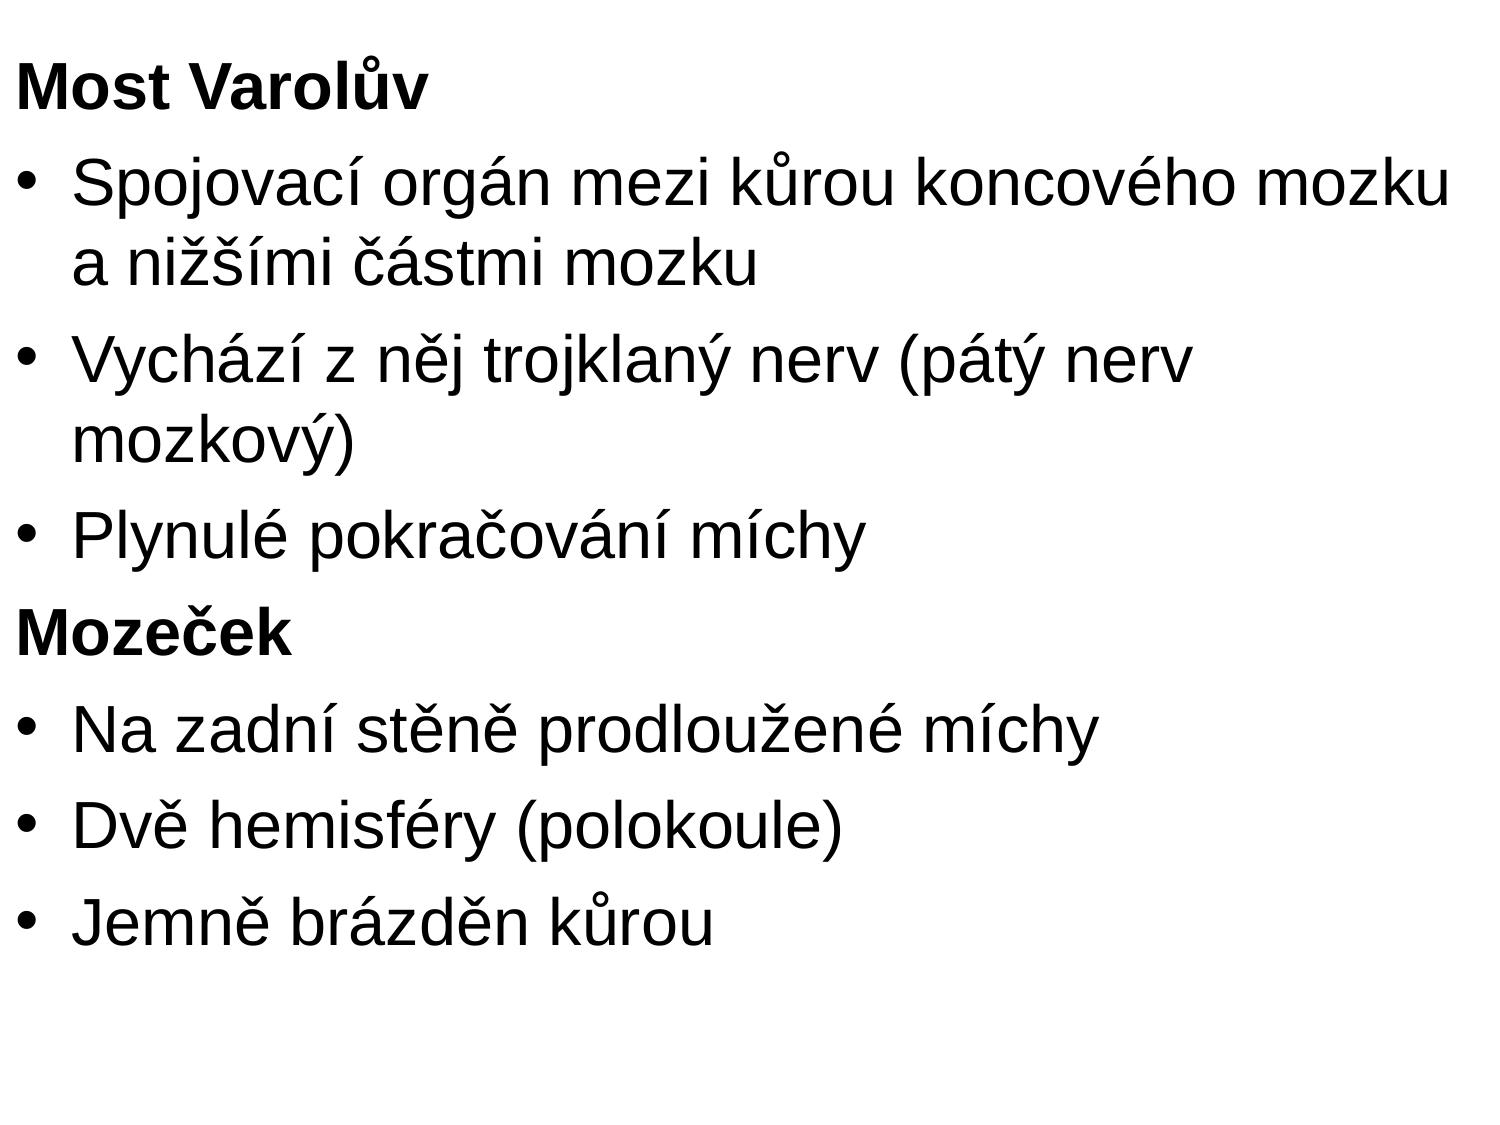

# Most Varolův
Spojovací orgán mezi kůrou koncového mozku a nižšími částmi mozku
Vychází z něj trojklaný nerv (pátý nerv mozkový)
Plynulé pokračování míchy
Mozeček
Na zadní stěně prodloužené míchy
Dvě hemisféry (polokoule)
Jemně brázděn kůrou